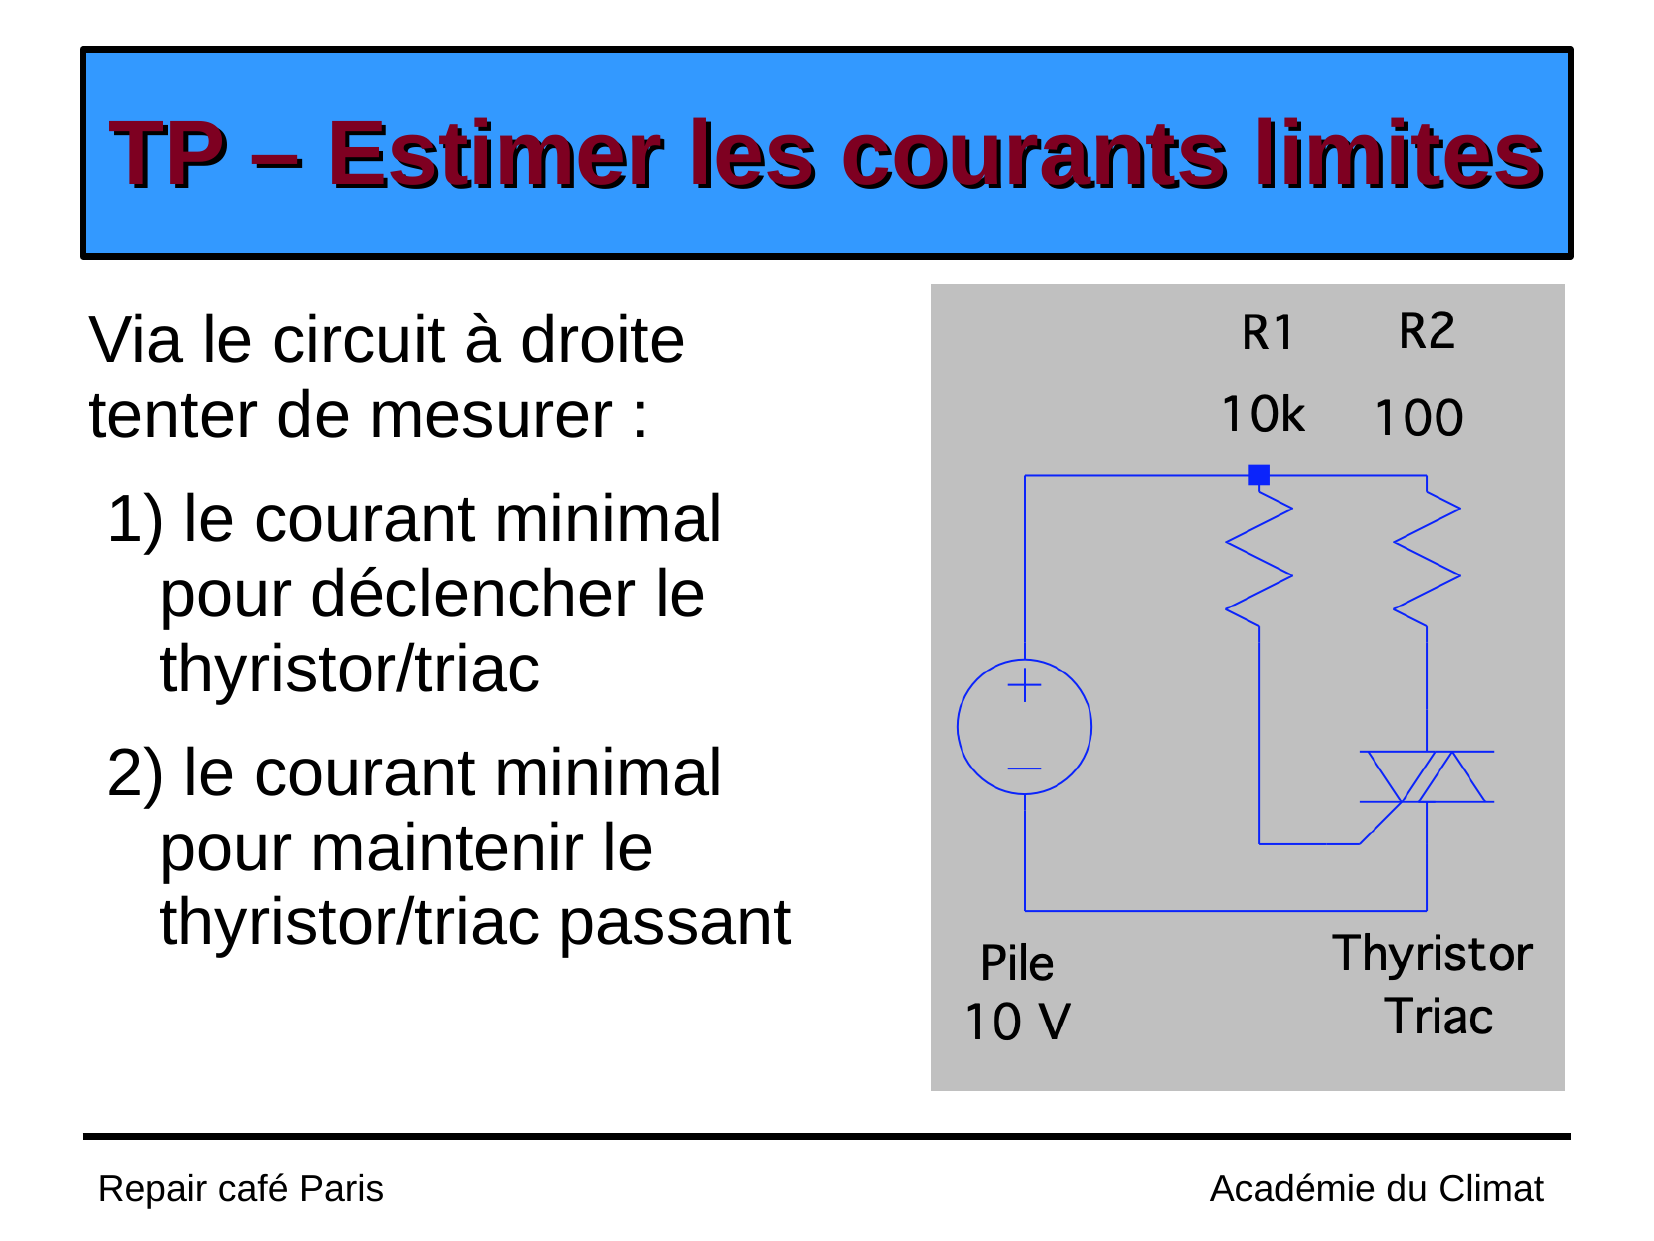

# TP – Estimer les courants limites
Via le circuit à droite tenter de mesurer :
 le courant minimal pour déclencher le thyristor/triac
 le courant minimal pour maintenir le thyristor/triac passant
Repair café Paris	Académie du Climat